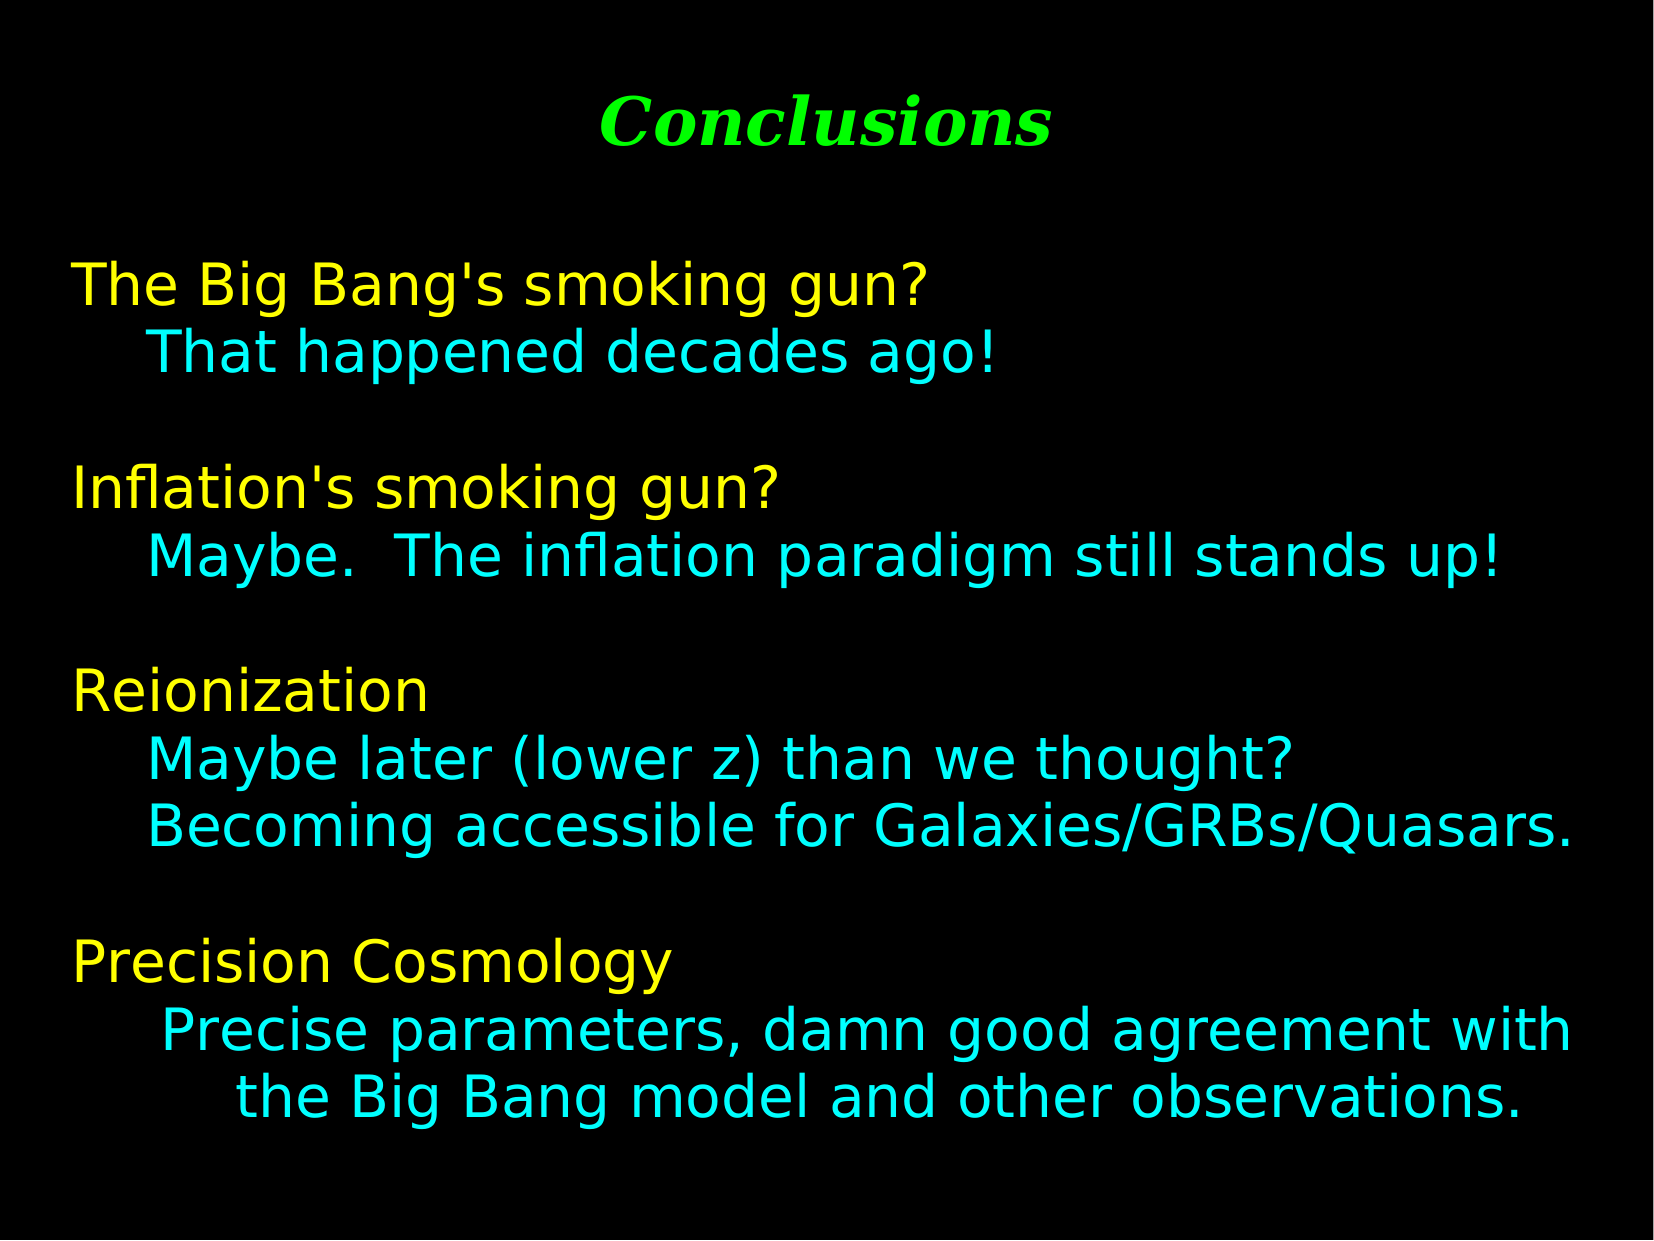

Conclusions
The Big Bang's smoking gun?
	That happened decades ago!
Inflation's smoking gun?
	Maybe. The inflation paradigm still stands up!
Reionization
	Maybe later (lower z) than we thought?
	Becoming accessible for Galaxies/GRBs/Quasars.
Precision Cosmology
	Precise parameters, damn good agreement with the Big Bang model and other observations.